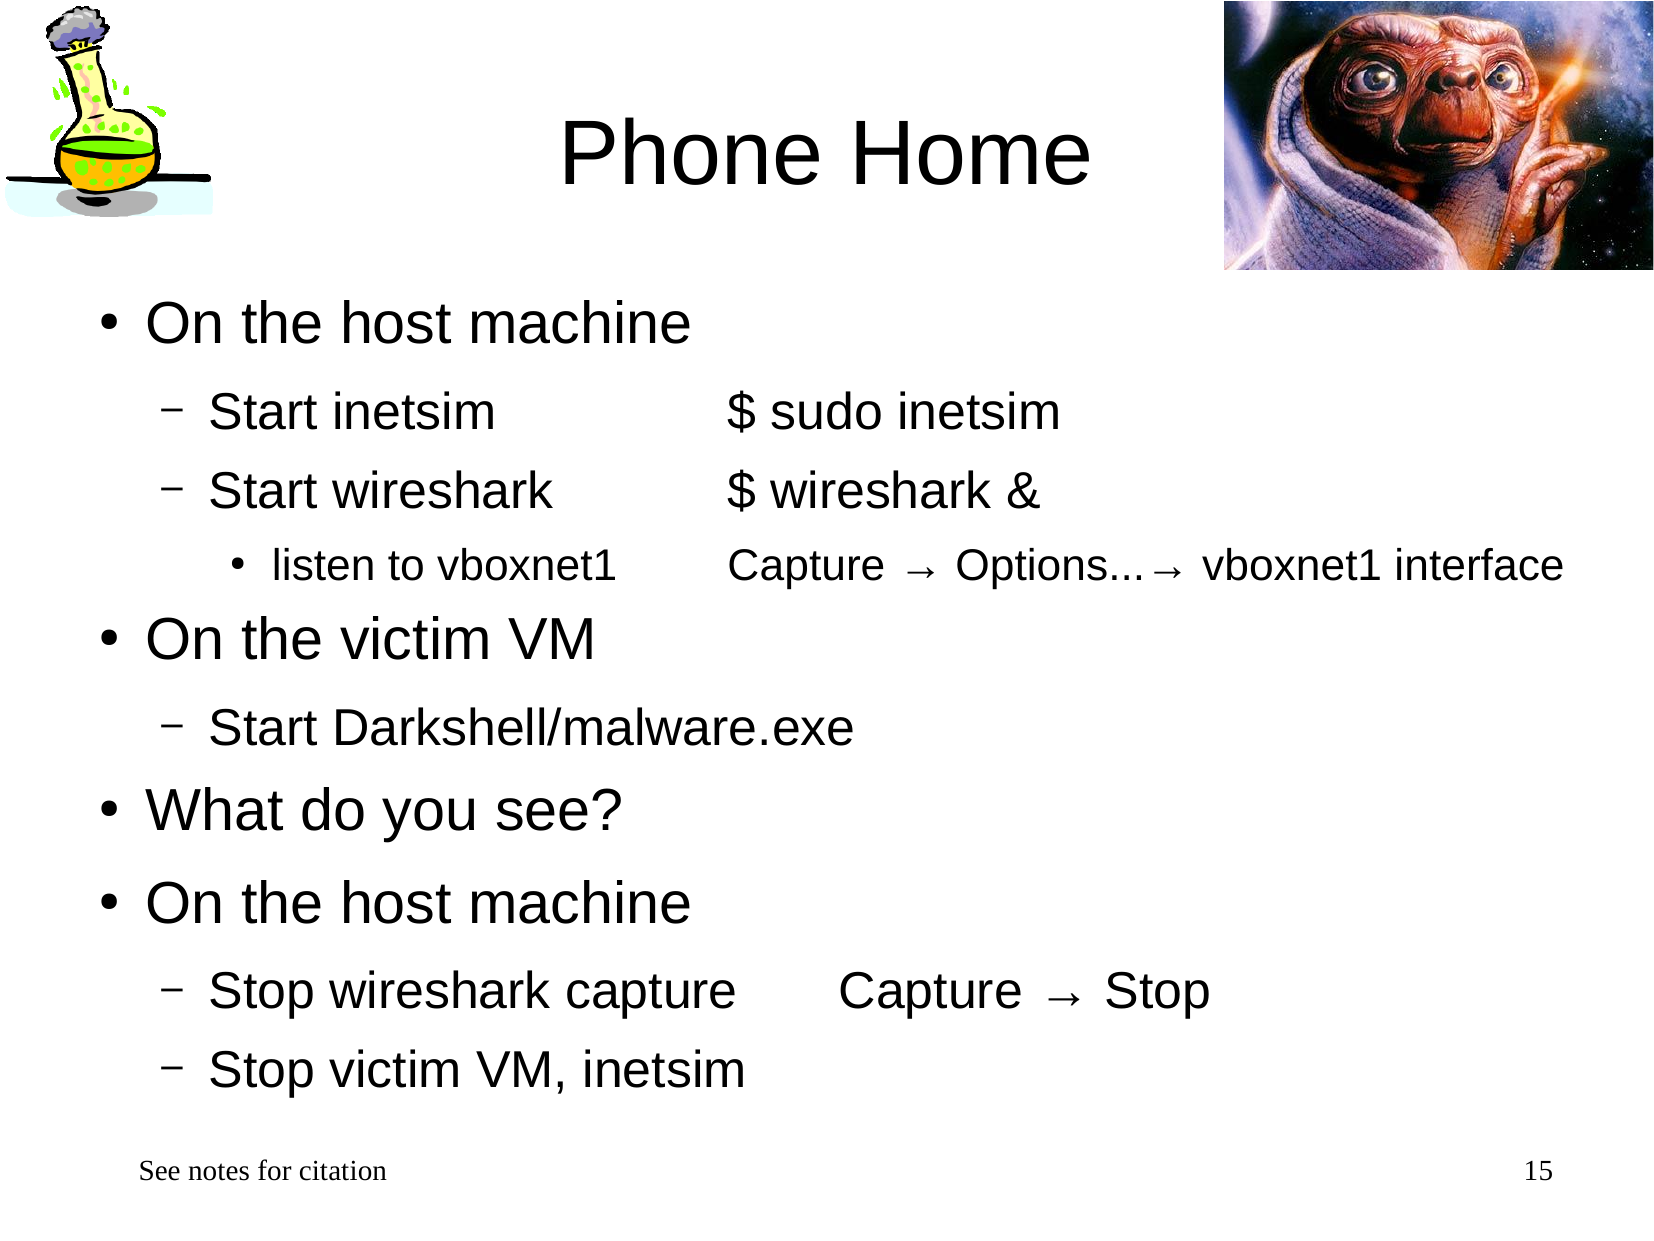

# Phone Home
On the host machine
Start inetsim $ sudo inetsim
Start wireshark $ wireshark &
listen to vboxnet1 Capture → Options...→ vboxnet1 interface
On the victim VM
Start Darkshell/malware.exe
What do you see?
On the host machine
Stop wireshark capture Capture → Stop
Stop victim VM, inetsim
See notes for citation
15